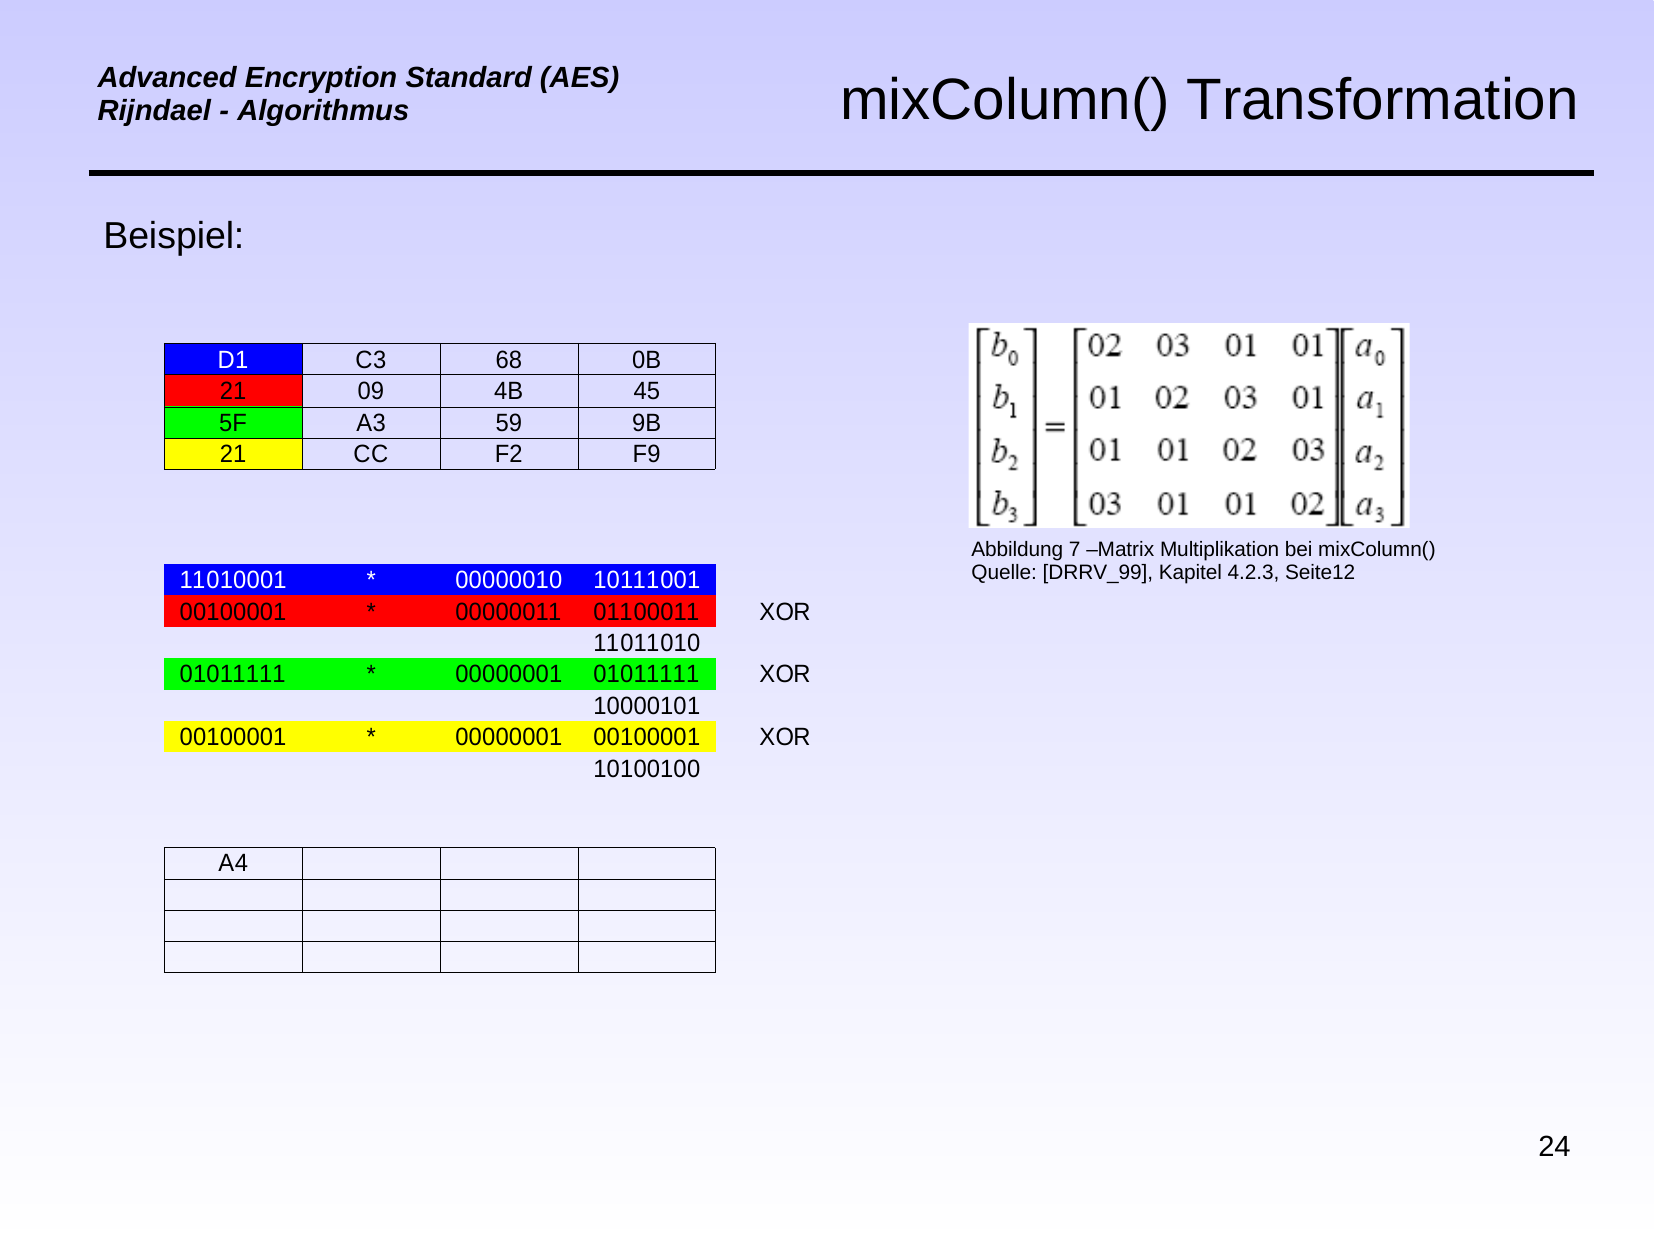

Advanced Encryption Standard (AES)
Rijndael - Algorithmus
mixColumn() Transformation
Beispiel:
Abbildung 7 –Matrix Multiplikation bei mixColumn()
Quelle: [DRRV_99], Kapitel 4.2.3, Seite12
24